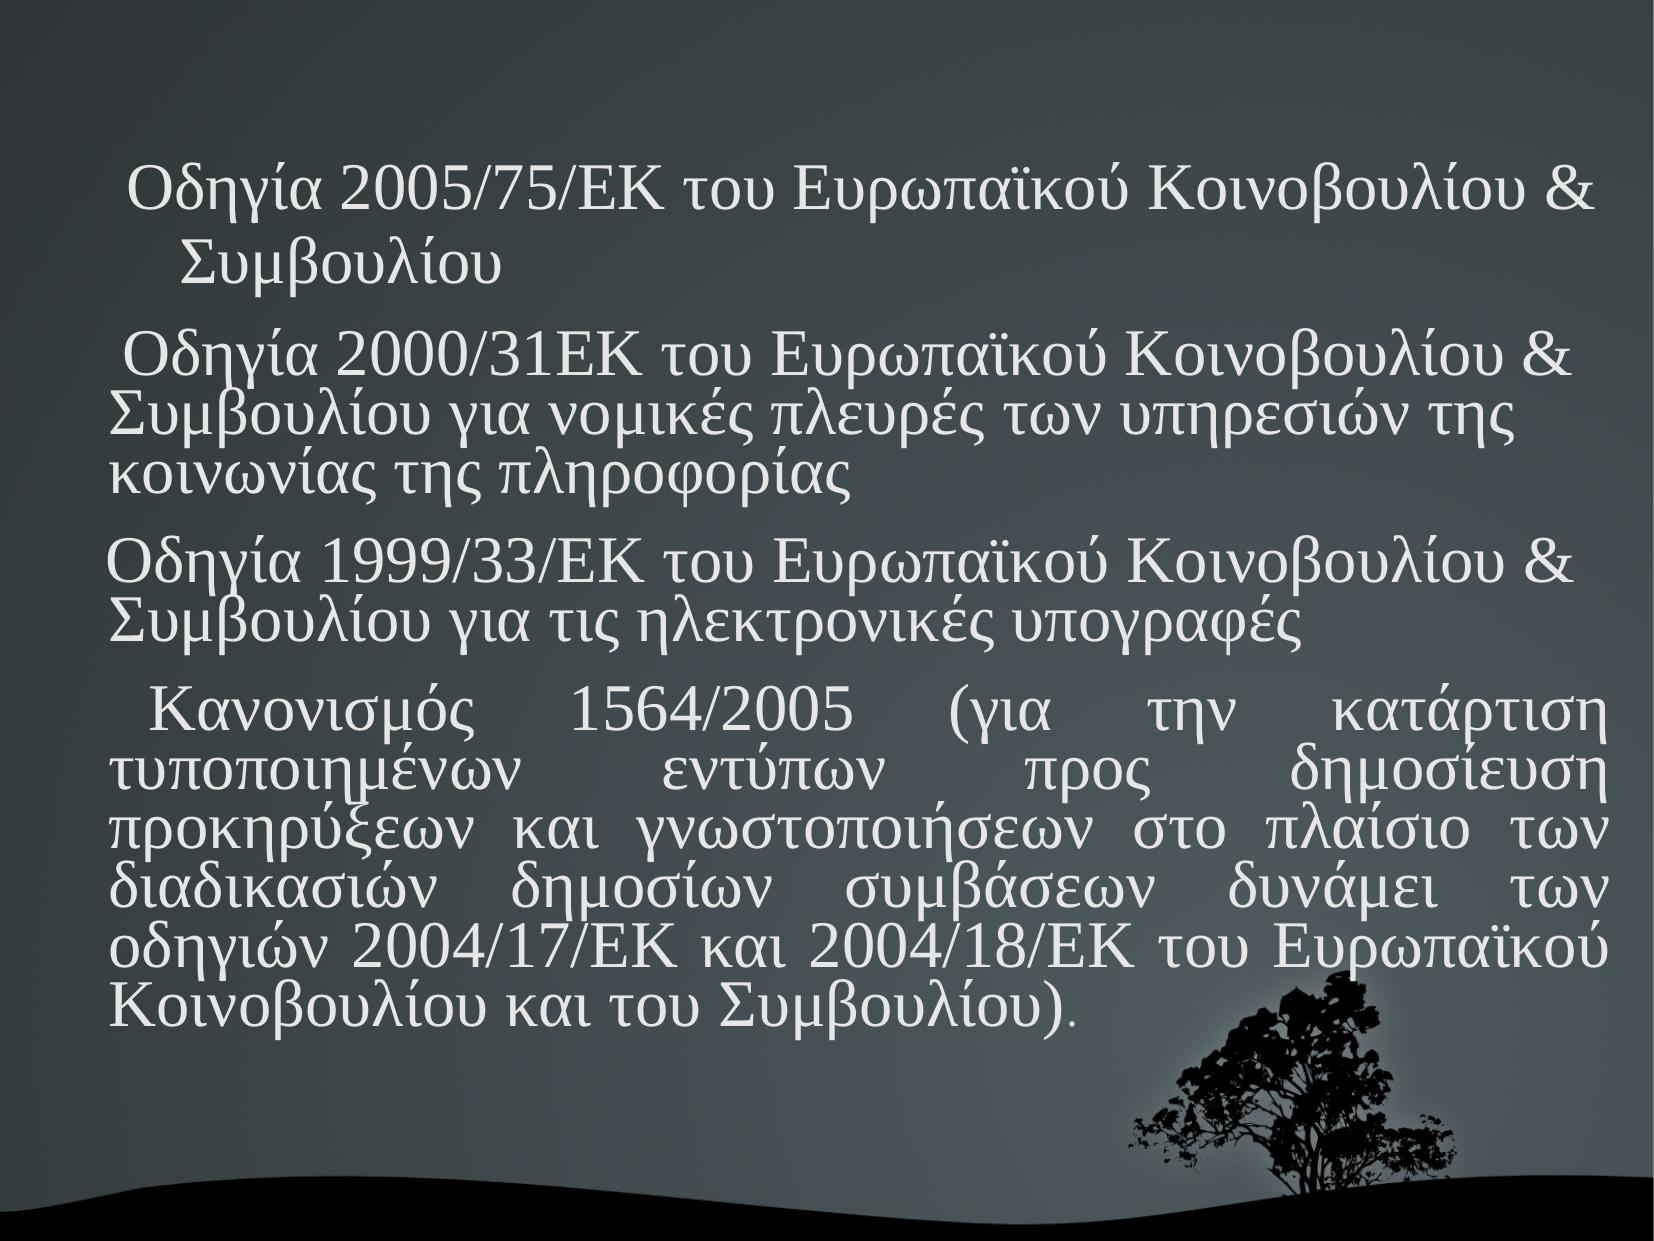

# Οδηγία 2005/75/ΕΚ του Ευρωπαϊκού Κοινοβουλίου & Συμβουλίου
 Οδηγία 2000/31ΕΚ του Ευρωπαϊκού Κοινοβουλίου & Συμβουλίου για νομικές πλευρές των υπηρεσιών της κοινωνίας της πληροφορίας
 Οδηγία 1999/33/ΕΚ του Ευρωπαϊκού Κοινοβουλίου & Συμβουλίου για τις ηλεκτρονικές υπογραφές
 Κανονισμός 1564/2005 (για την κατάρτιση τυποποιημένων εντύπων προς δημοσίευση προκηρύξεων και γνωστοποιήσεων στο πλαίσιο των διαδικασιών δημοσίων συμβάσεων δυνάμει των οδηγιών 2004/17/EΚ και 2004/18/EΚ του Ευρωπαϊκού Κοινοβουλίου και του Συμβουλίου).